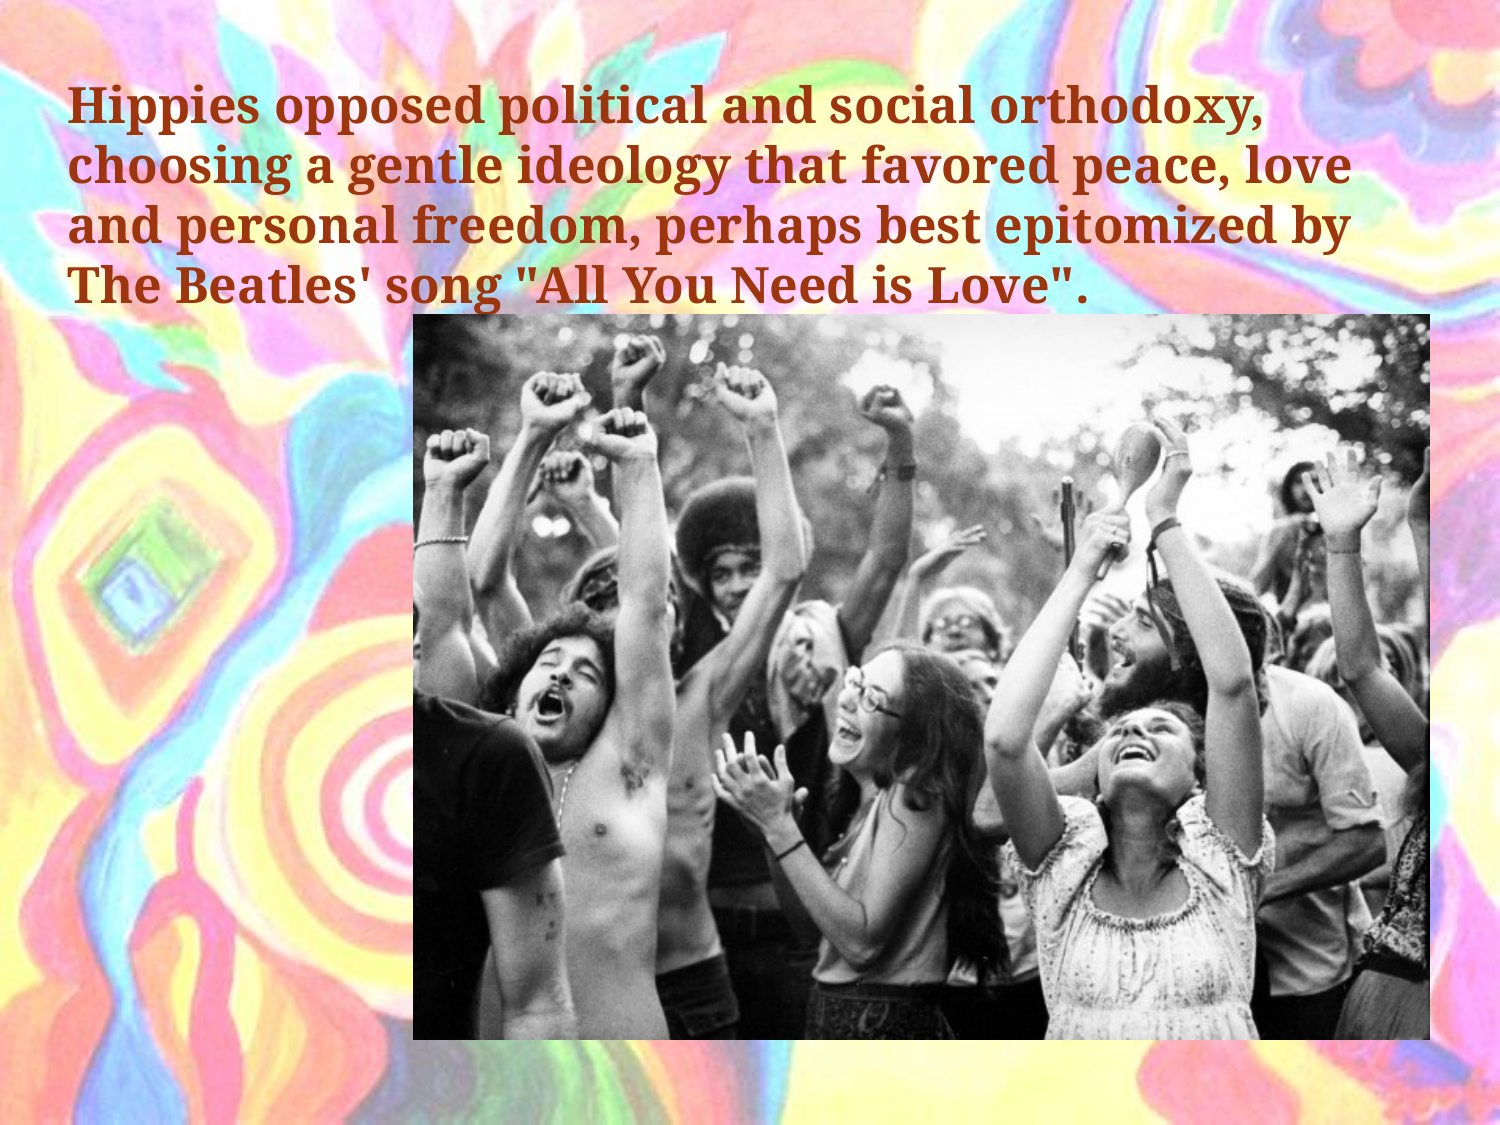

Hippies opposed political and social orthodoxy, choosing a gentle ideology that favored peace, love and personal freedom, perhaps best epitomized by The Beatles' song "All You Need is Love".